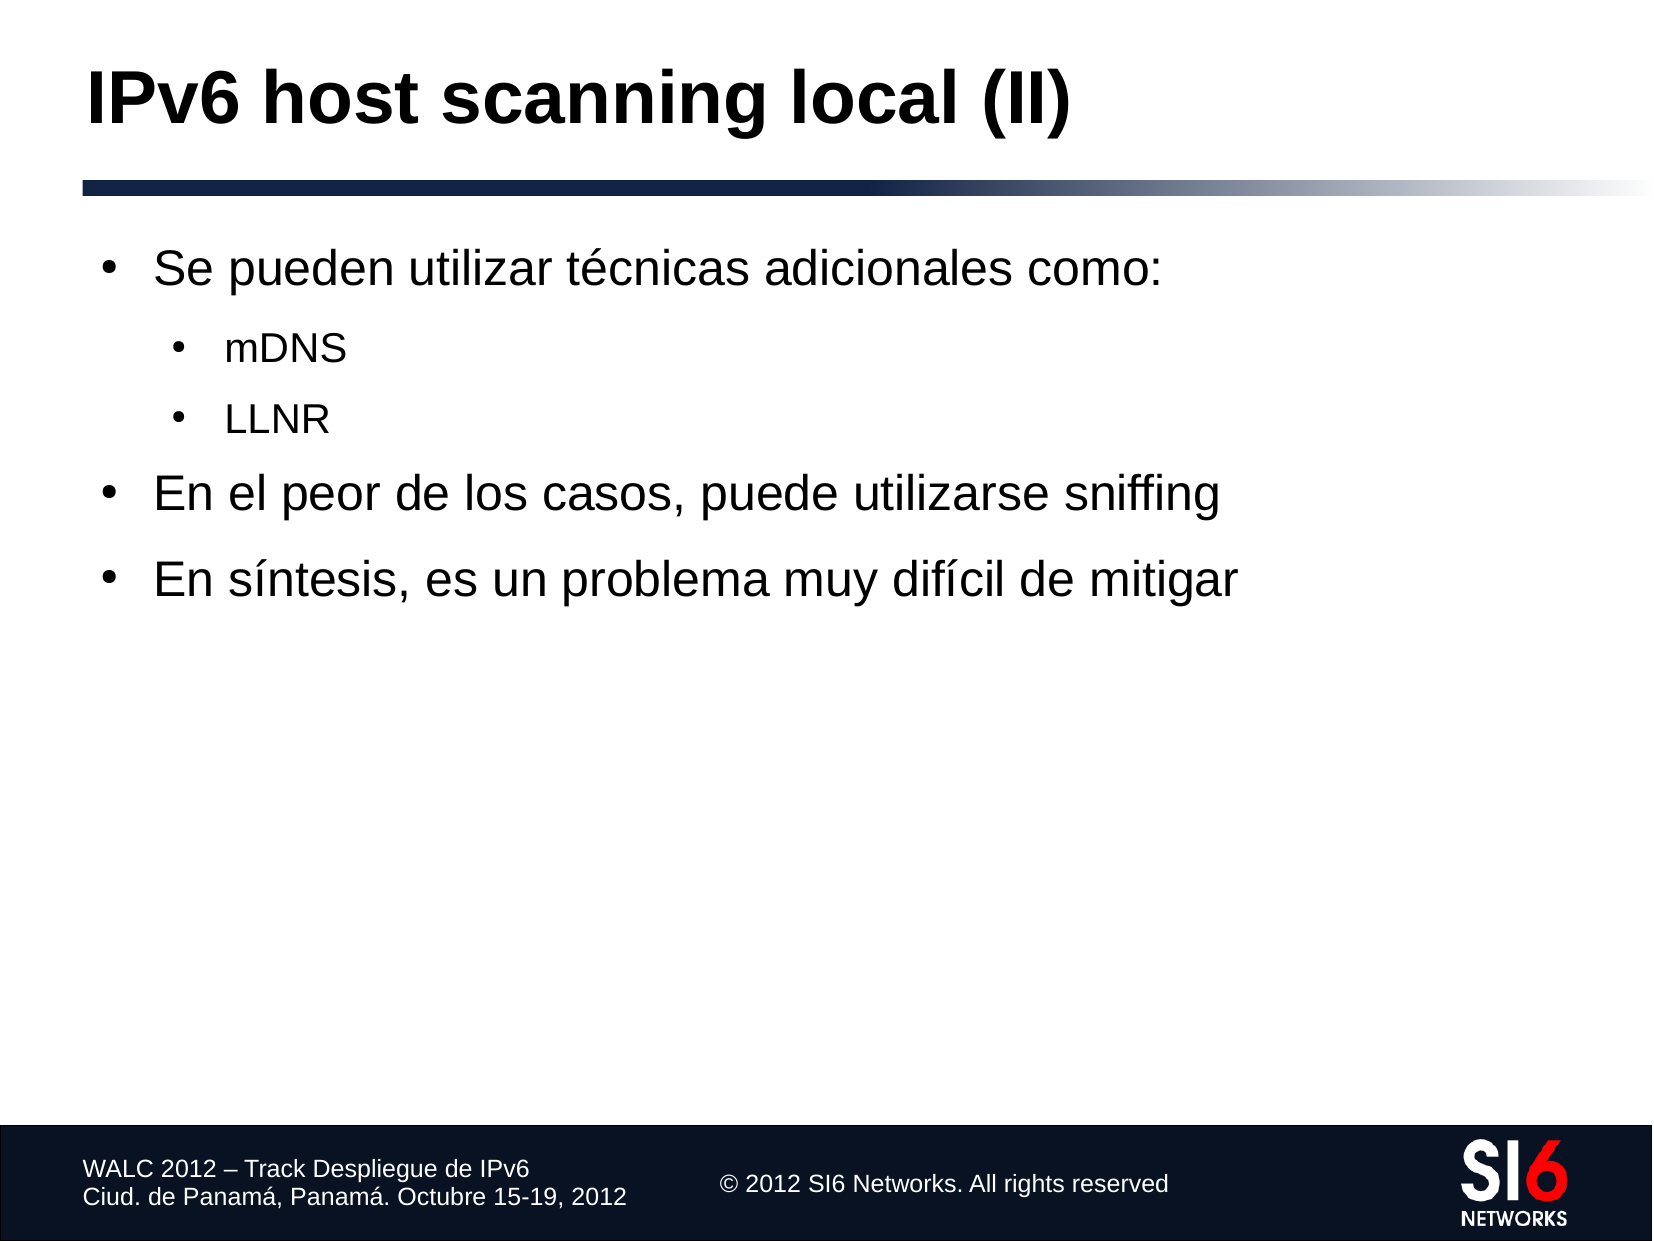

# IPv6 host scanning local (II)
Se pueden utilizar técnicas adicionales como:
mDNS
LLNR
En el peor de los casos, puede utilizarse sniffing
En síntesis, es un problema muy difícil de mitigar
Congreso de Seguridad en Computo 2011